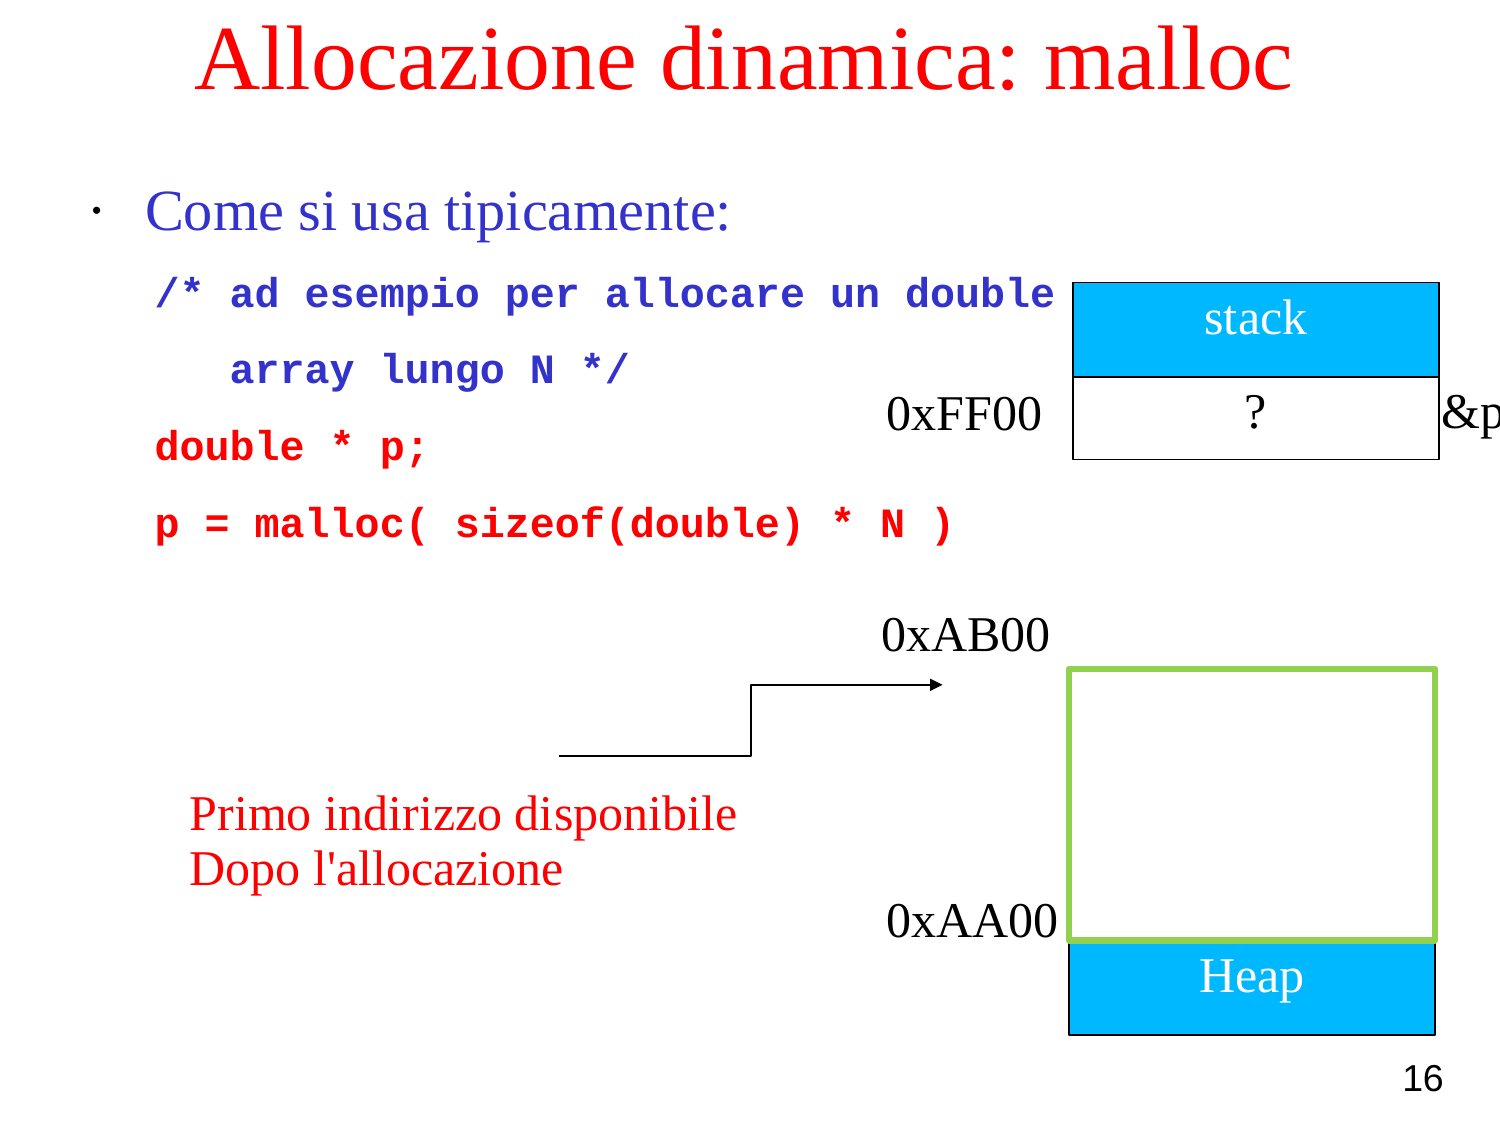

# Allocazione dinamica: malloc
Come si usa tipicamente:
/* ad esempio per allocare un double
 array lungo N */
double * p;
p = malloc( sizeof(double) * N )
stack
?
&p
0xFF00
0xAB00
Primo indirizzo disponibile
Dopo l'allocazione
0xAA00
Heap
16